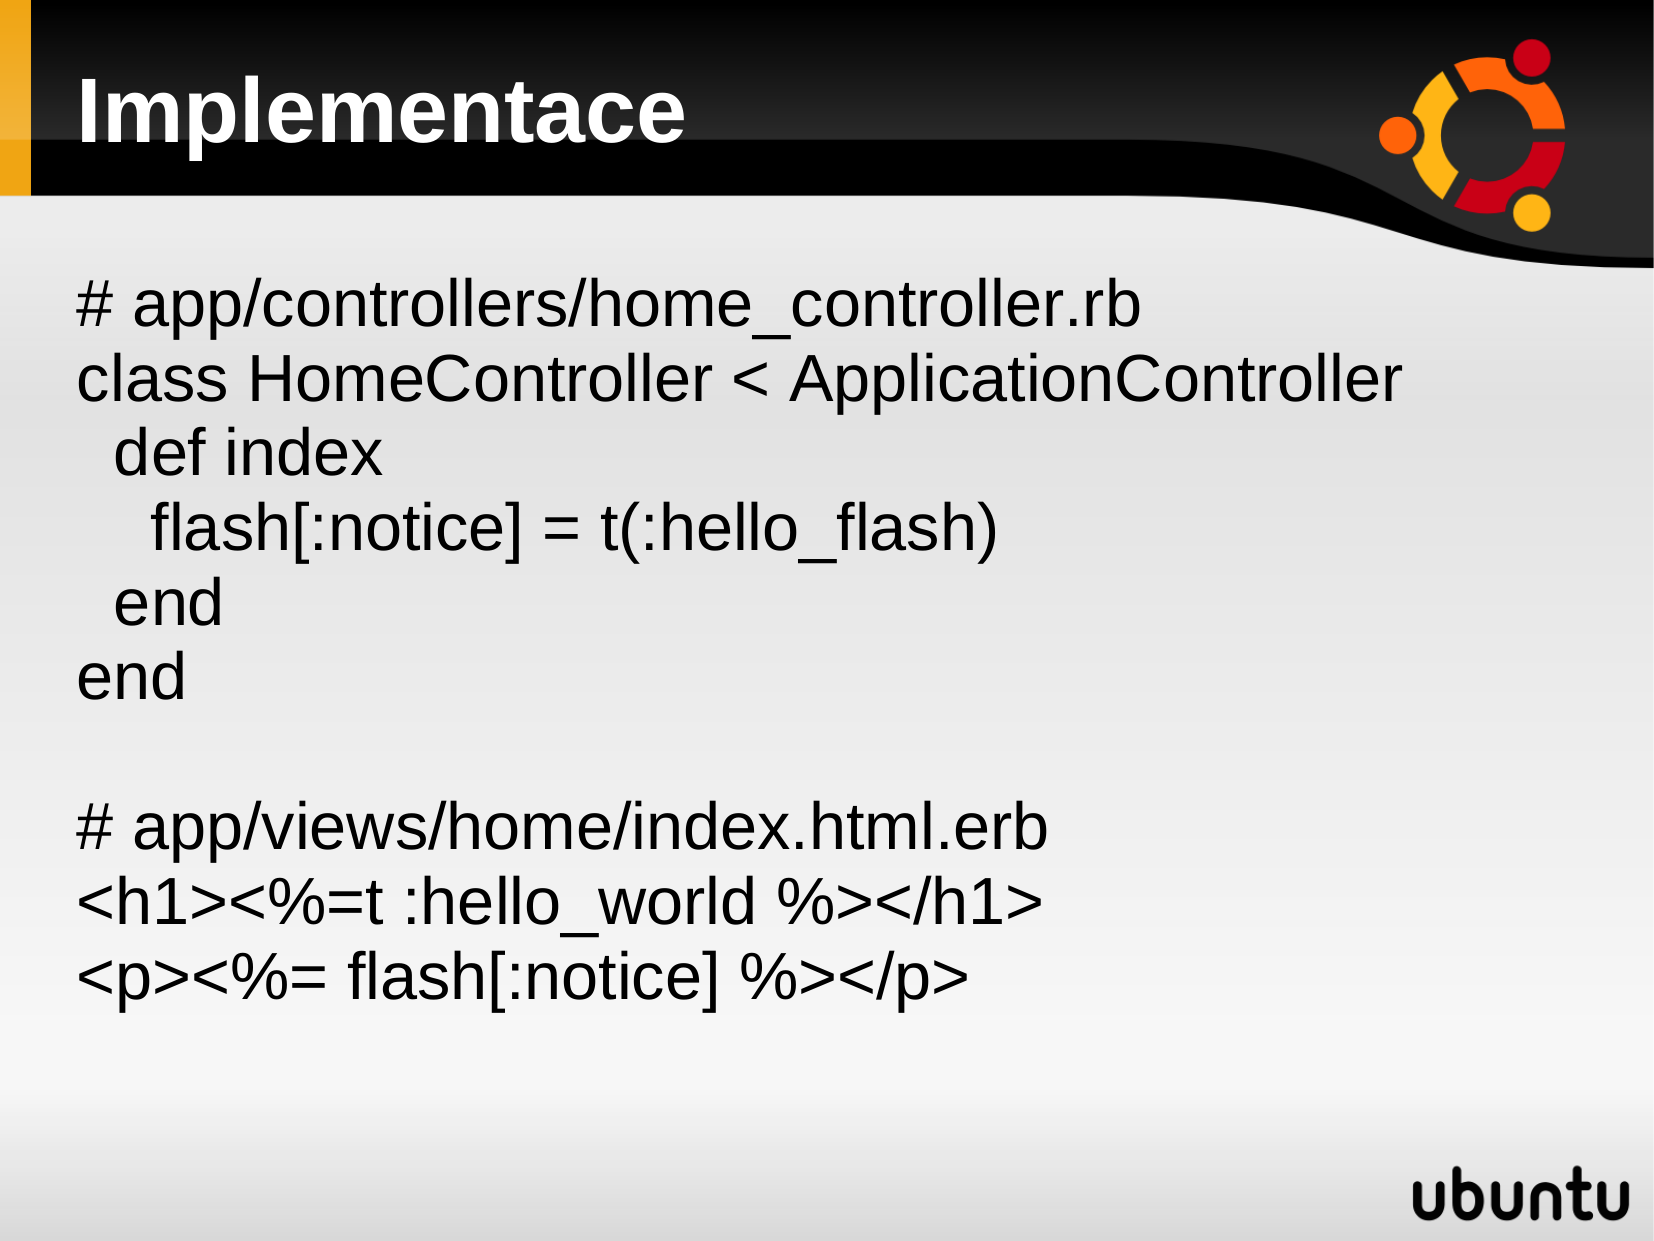

# Implementace
# app/controllers/home_controller.rb
class HomeController < ApplicationController
 def index
 flash[:notice] = t(:hello_flash)
 end
end
# app/views/home/index.html.erb
<h1><%=t :hello_world %></h1>
<p><%= flash[:notice] %></p>